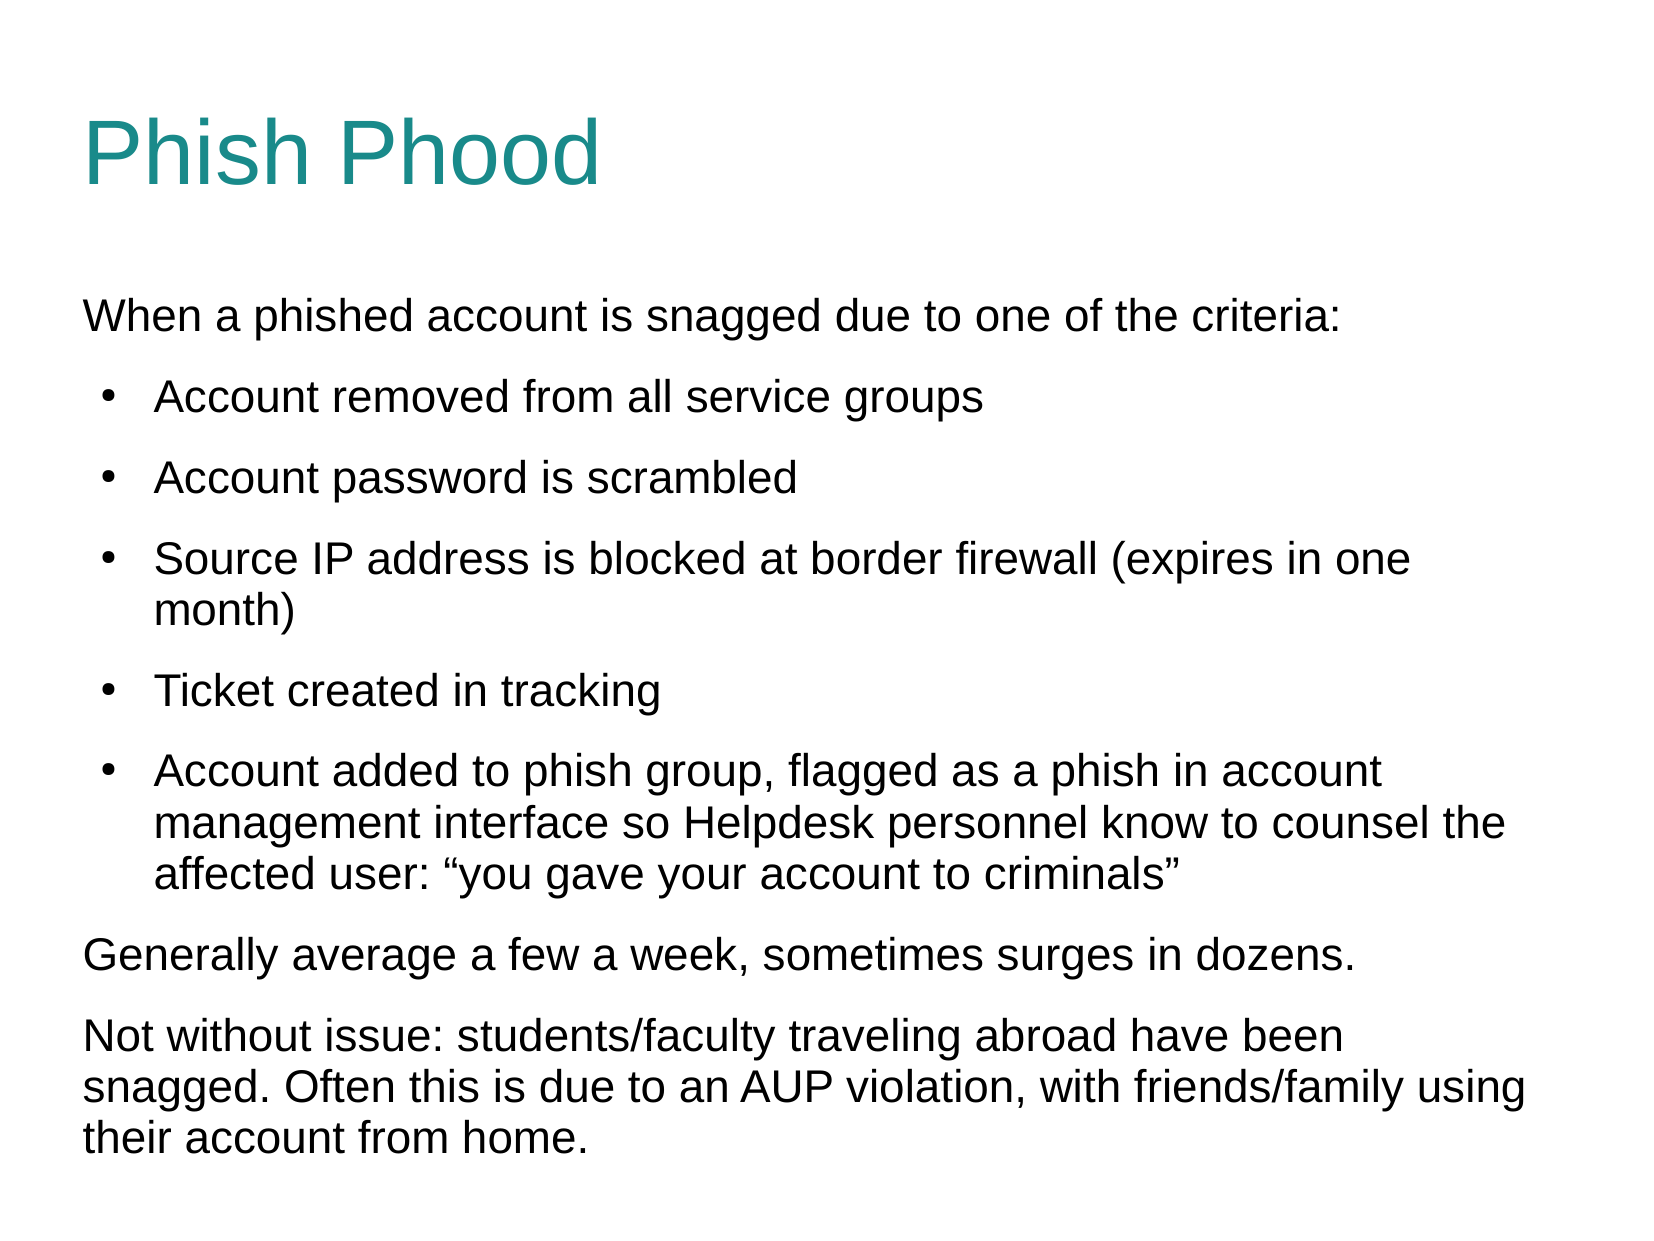

# Phish Phood
When a phished account is snagged due to one of the criteria:
Account removed from all service groups
Account password is scrambled
Source IP address is blocked at border firewall (expires in one month)
Ticket created in tracking
Account added to phish group, flagged as a phish in account management interface so Helpdesk personnel know to counsel the affected user: “you gave your account to criminals”
Generally average a few a week, sometimes surges in dozens.
Not without issue: students/faculty traveling abroad have been snagged. Often this is due to an AUP violation, with friends/family using their account from home.